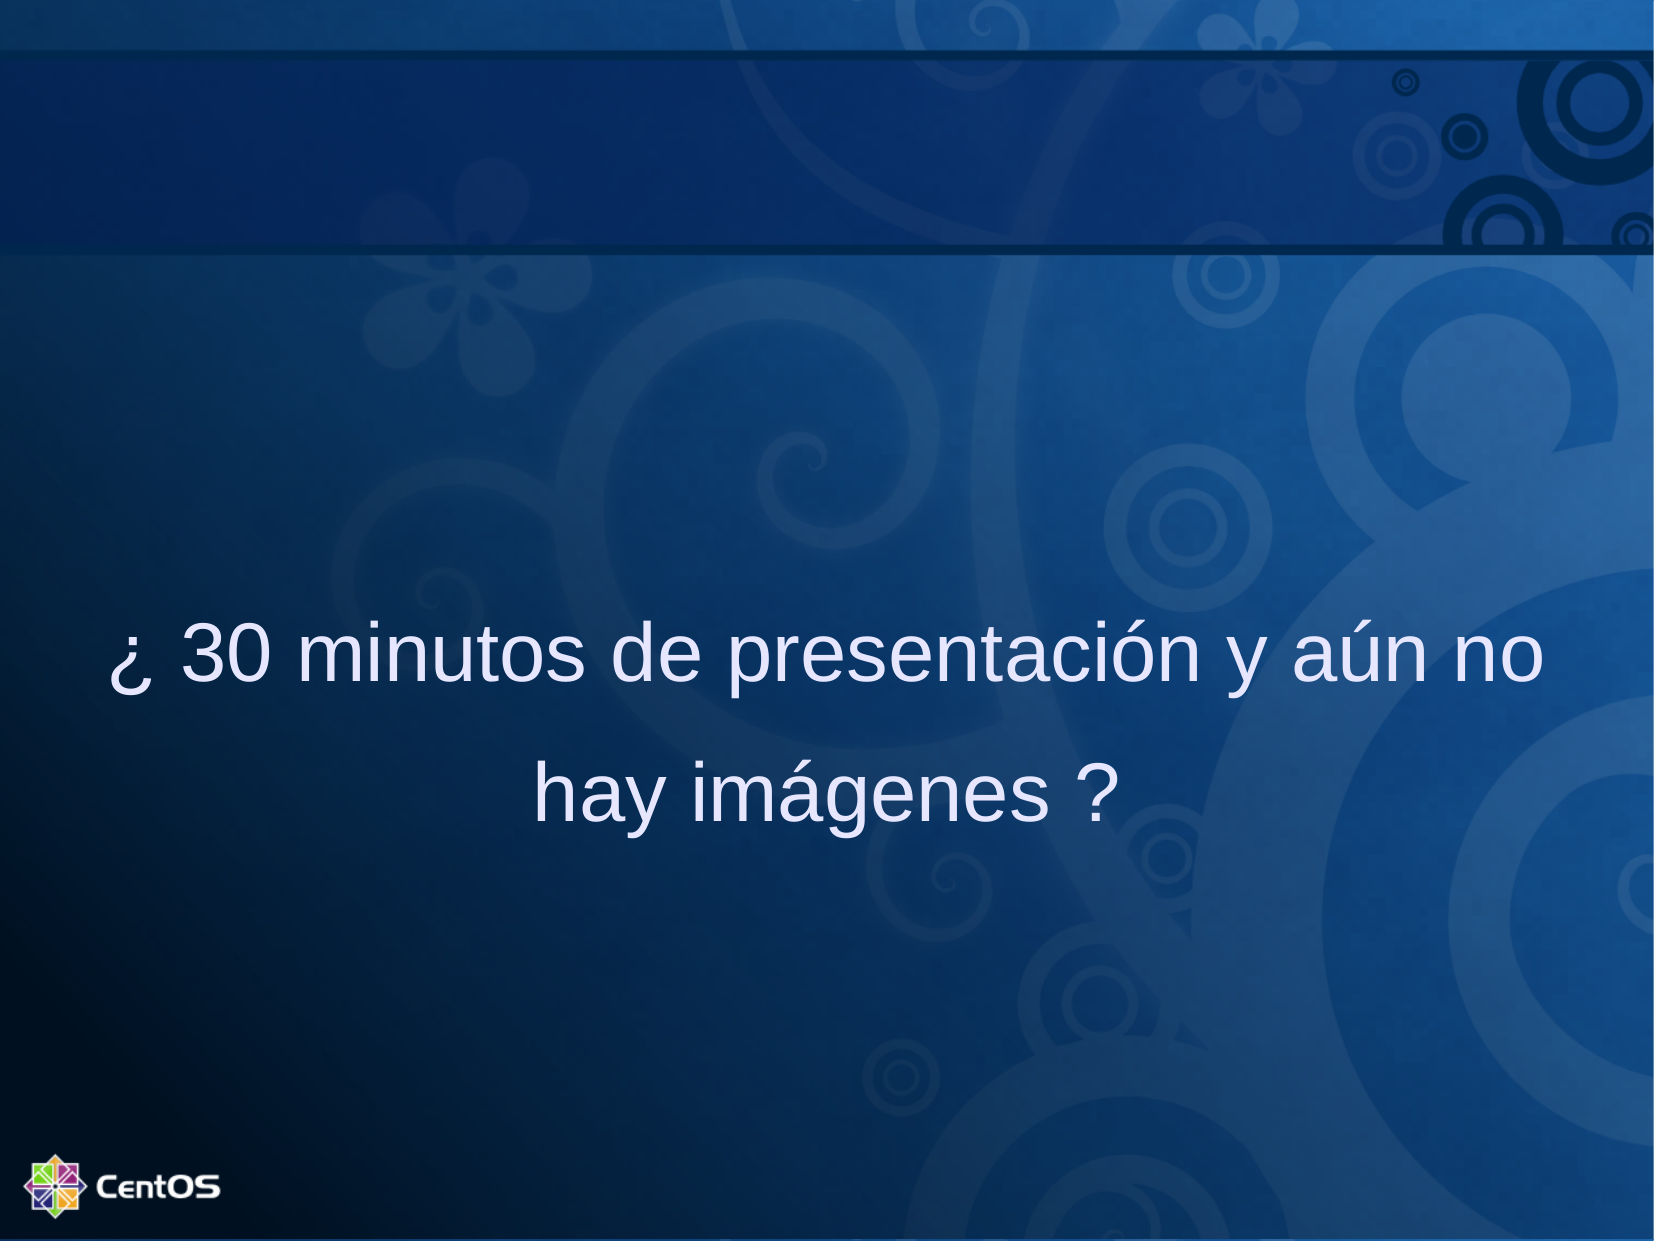

#
¿ 30 minutos de presentación y aún no hay imágenes ?